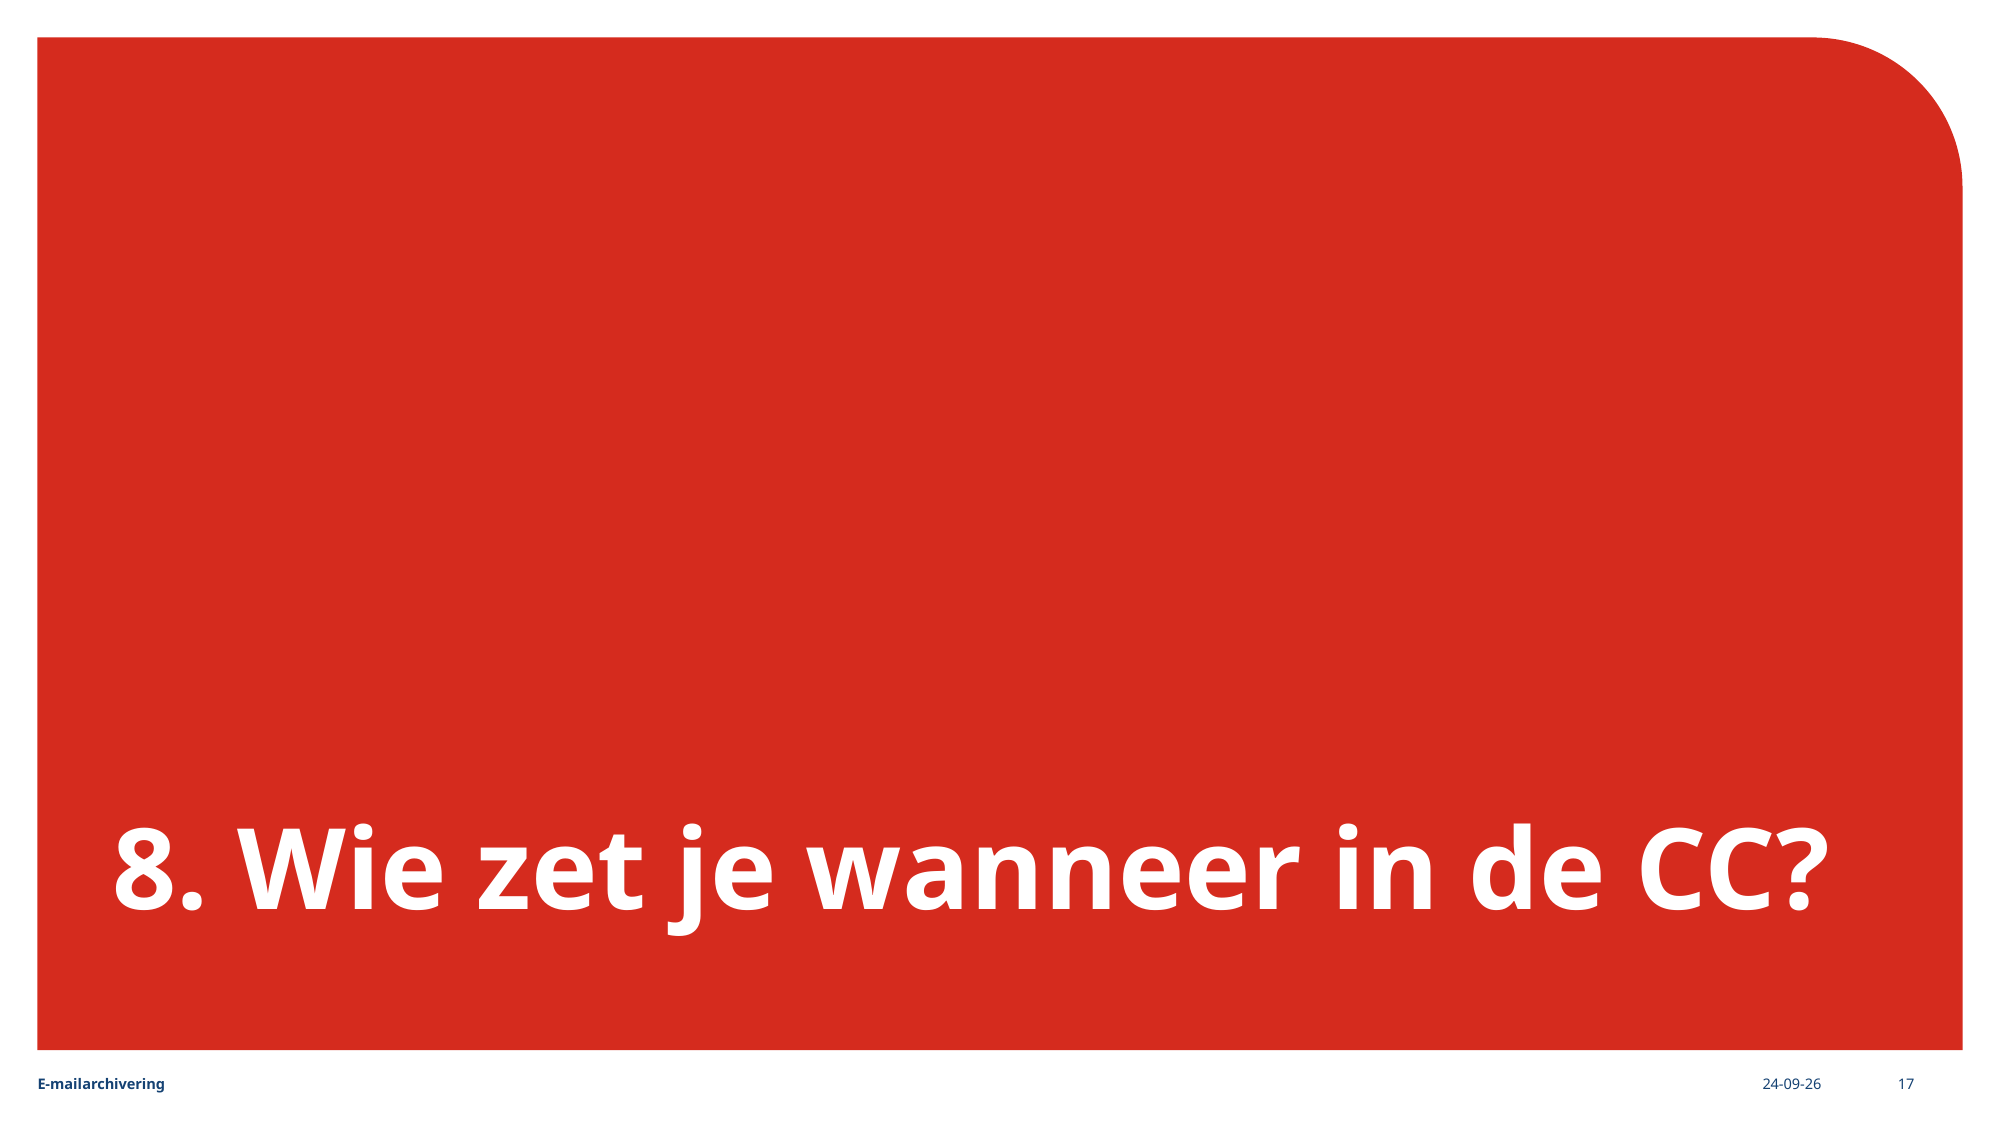

# 8. Wie zet je wanneer in de CC?